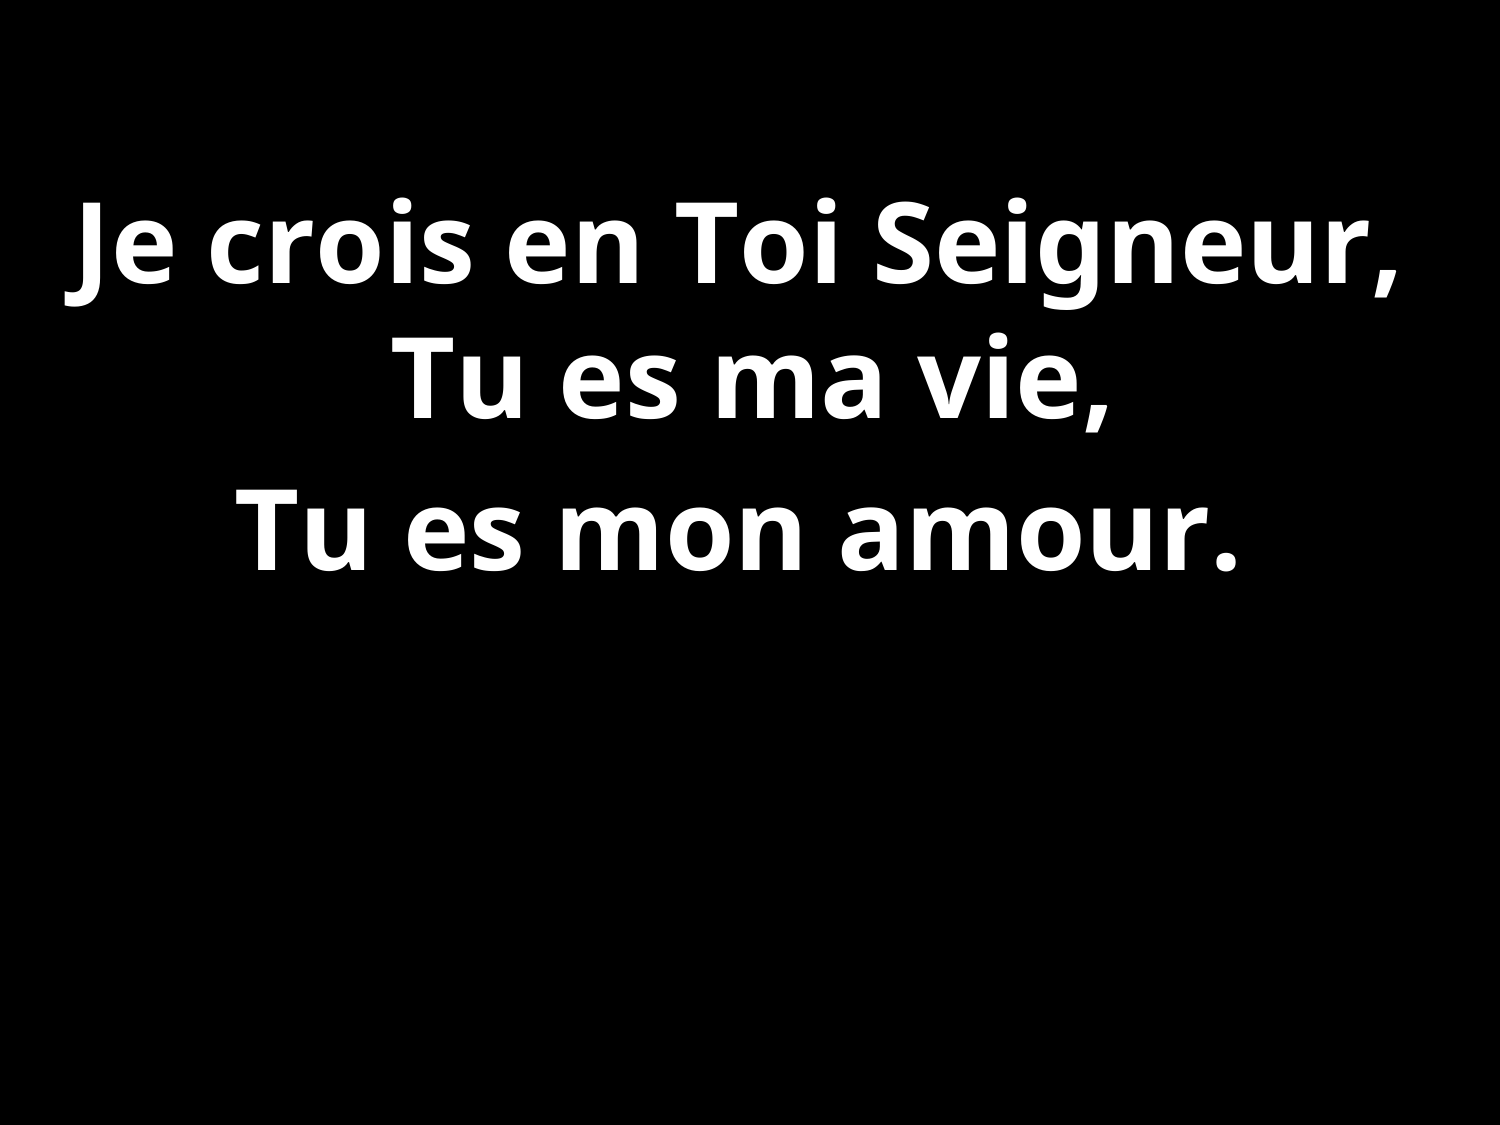

# Je crois en Toi Seigneur, Tu es ma vie,
Tu es mon amour.